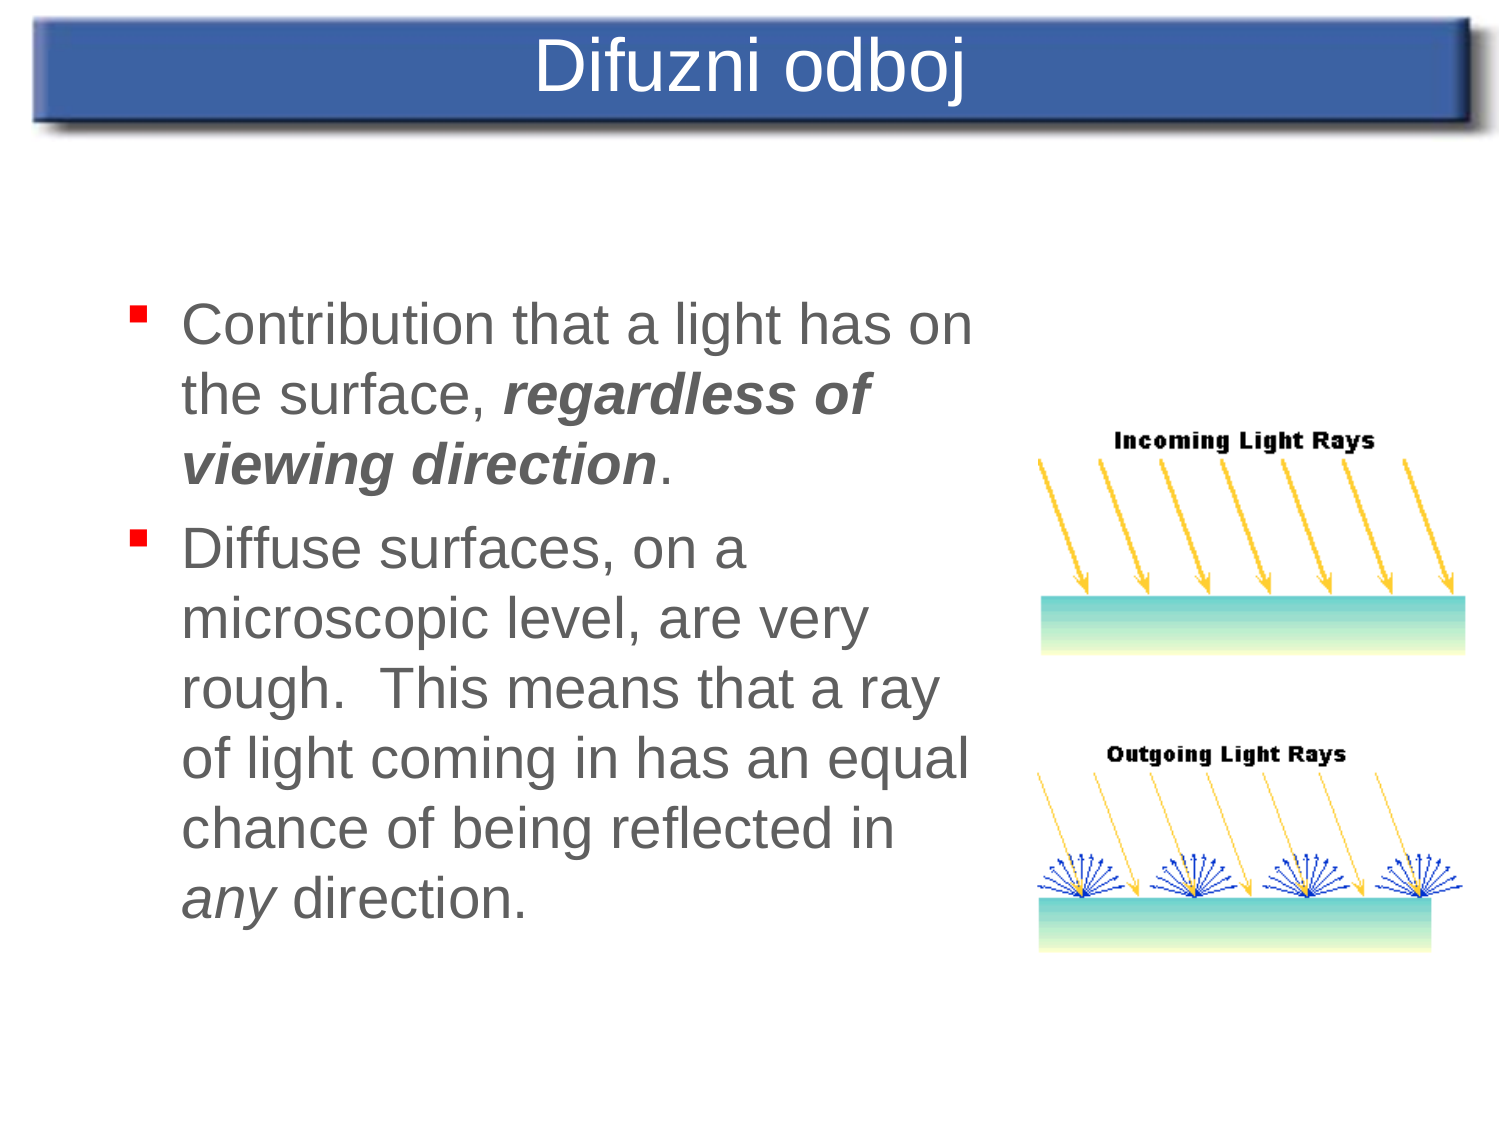

# Difuzni odboj
Contribution that a light has on the surface, regardless of viewing direction.
Diffuse surfaces, on a microscopic level, are very rough. This means that a ray of light coming in has an equal chance of being reflected in any direction.